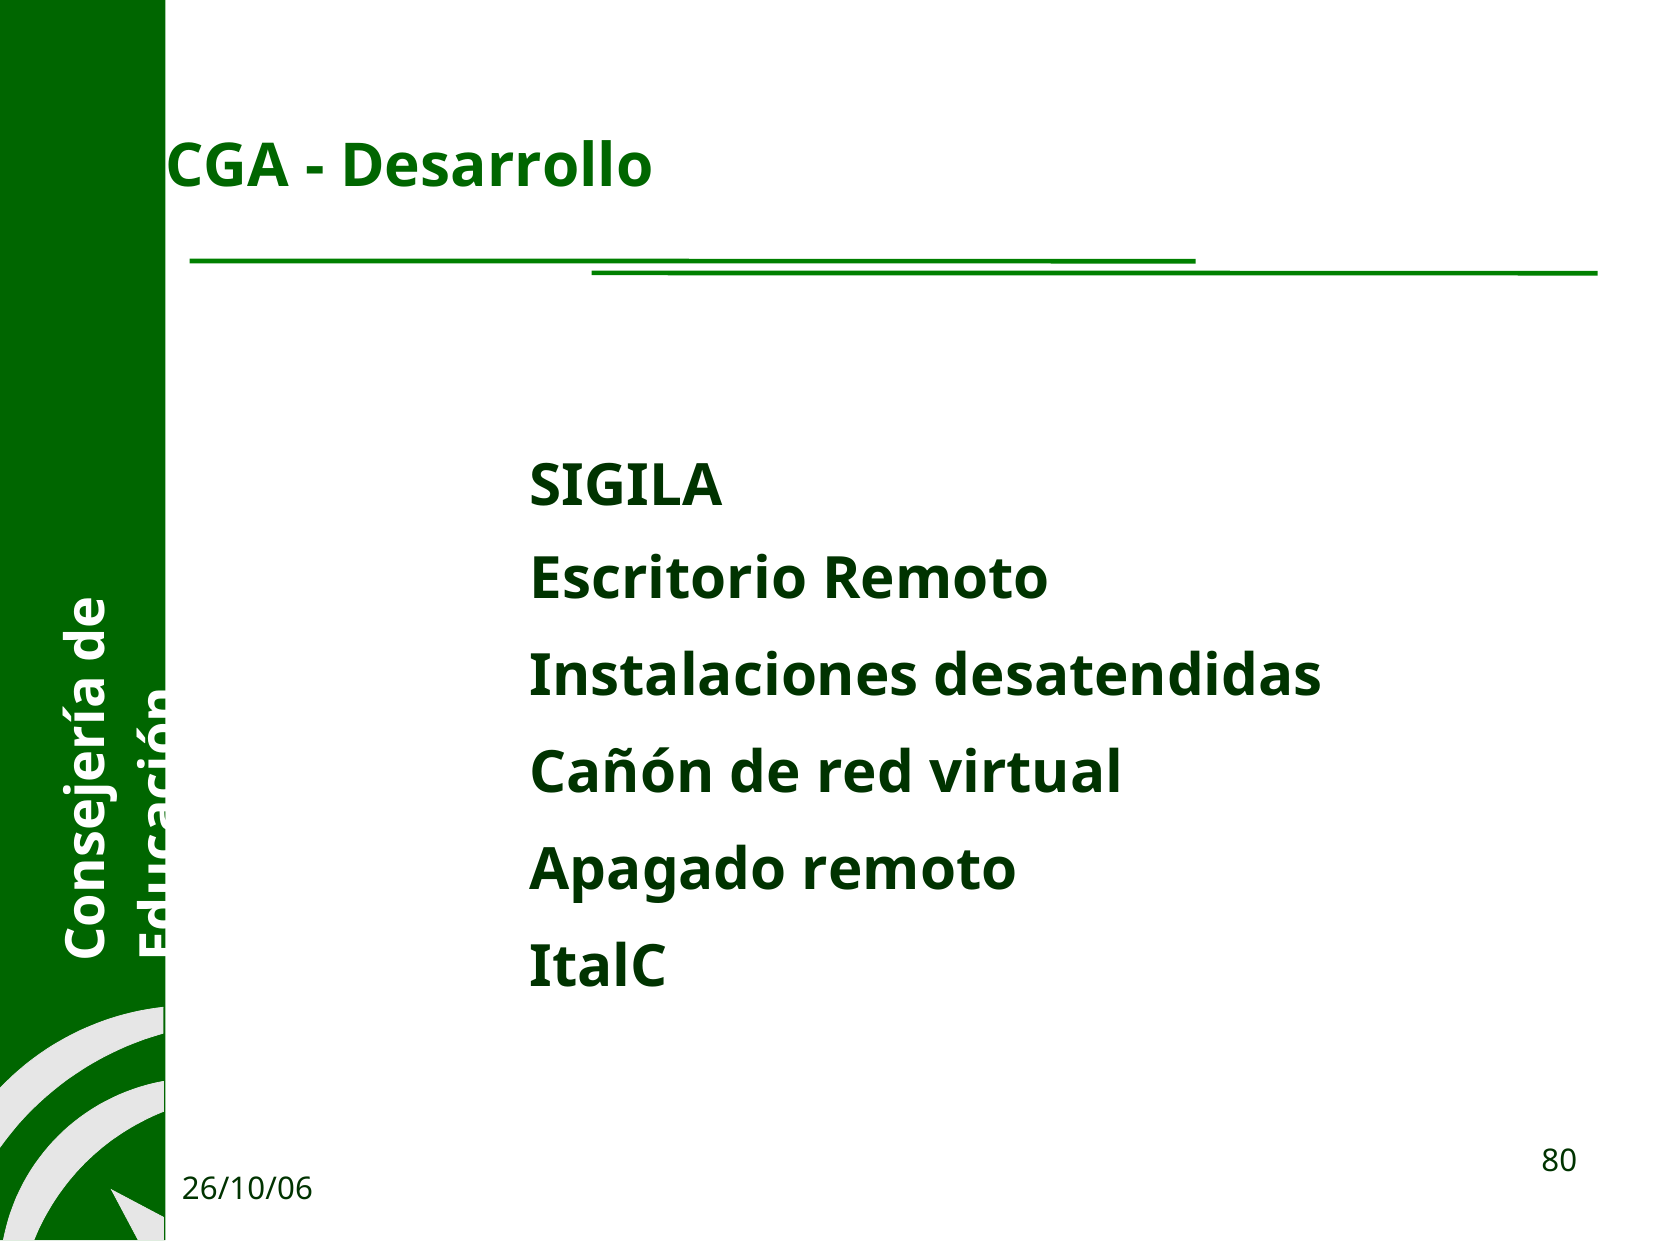

# CGA - Desarrollo
SIGILA
Escritorio Remoto
Instalaciones desatendidas
Cañón de red virtual
Apagado remoto
ItalC
80